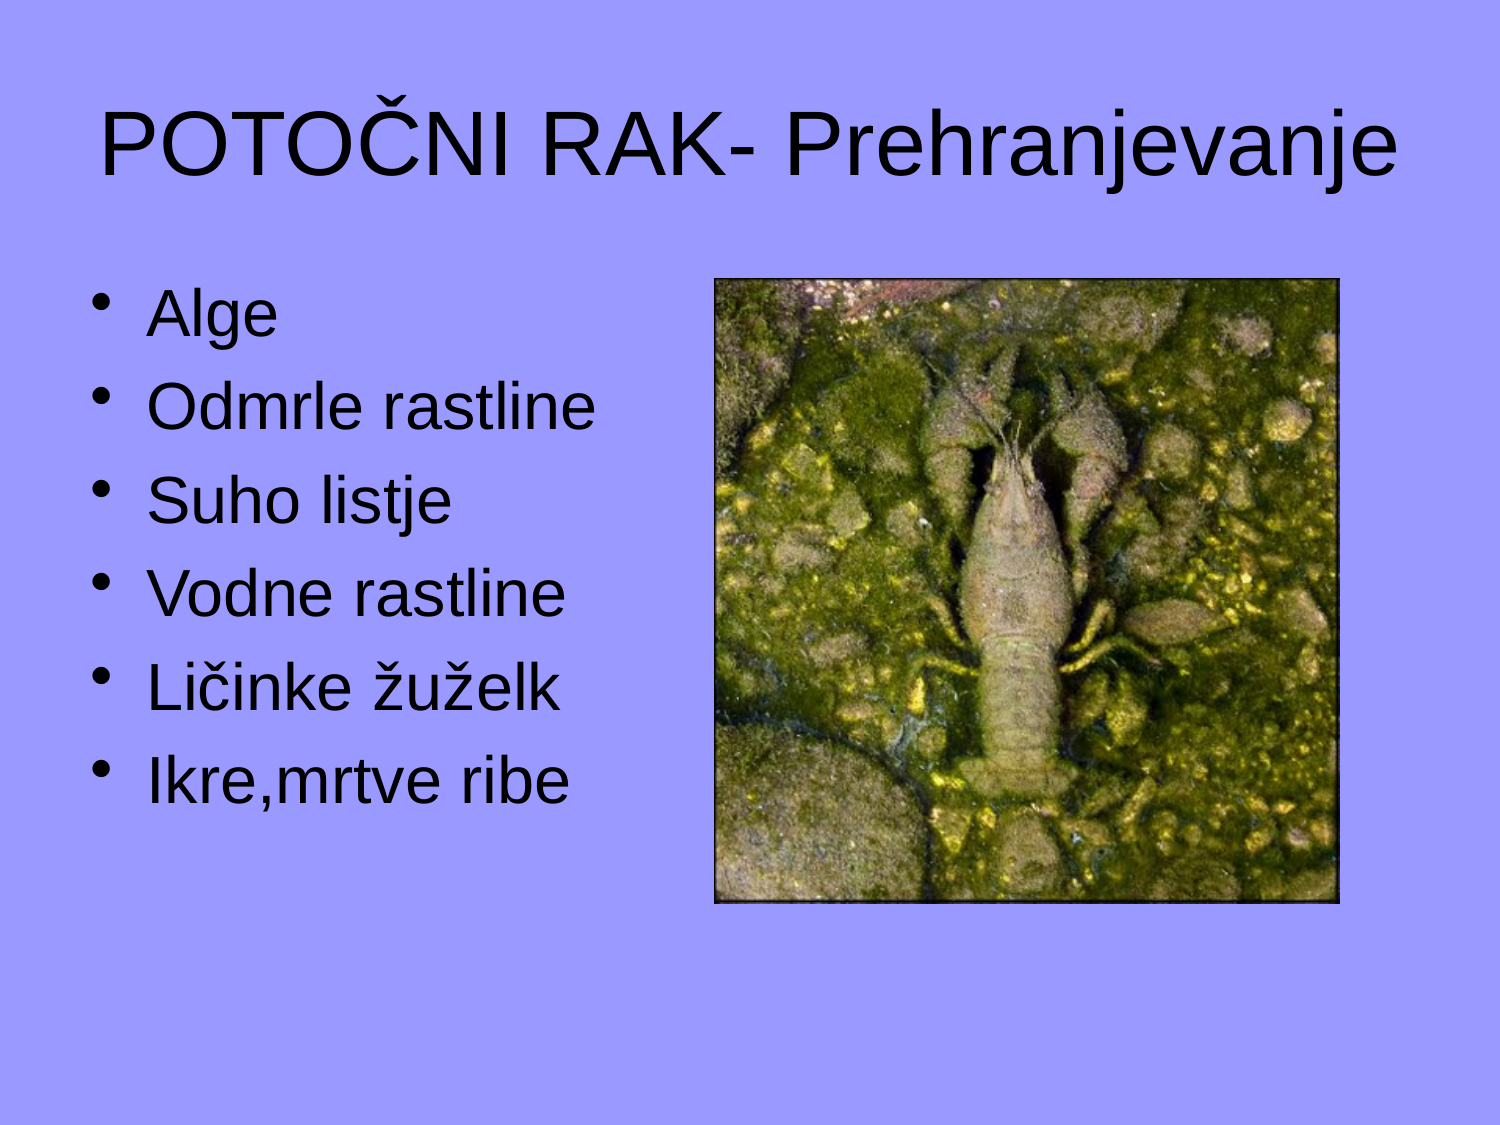

# POTOČNI RAK- Prehranjevanje
Alge
Odmrle rastline
Suho listje
Vodne rastline
Ličinke žuželk
Ikre,mrtve ribe